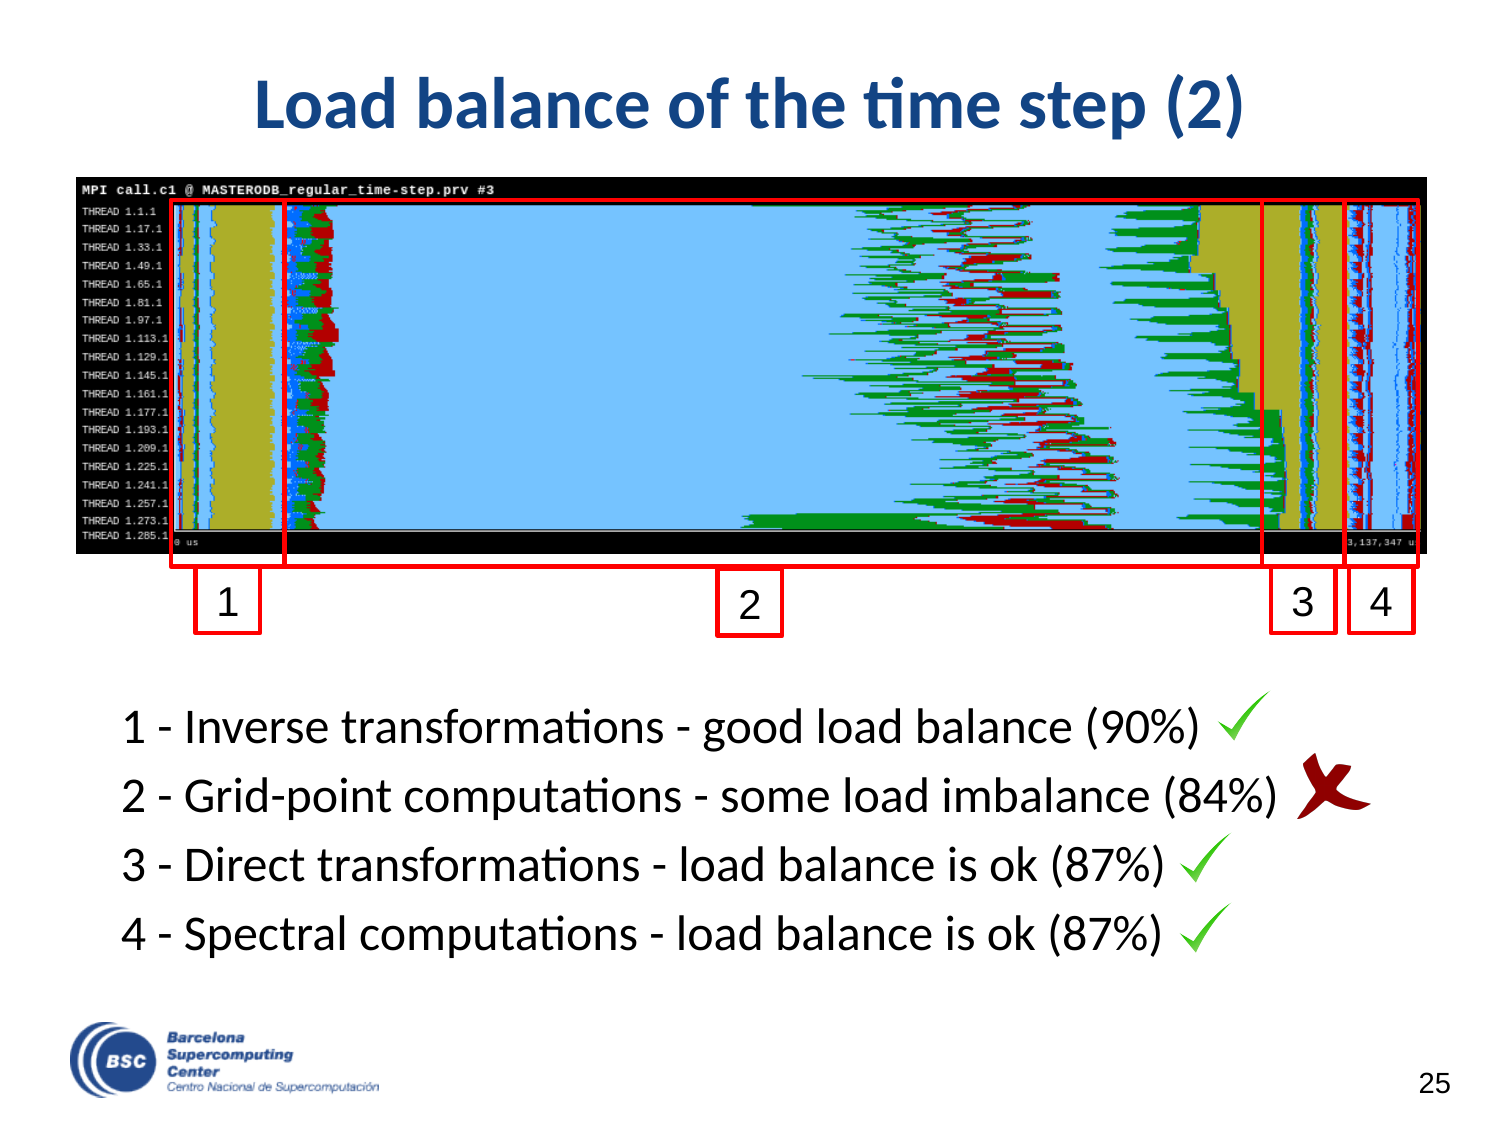

# Load balance of the time step (2)
1
3
4
2
1 - Inverse transformations - good load balance (90%)
2 - Grid-point computations - some load imbalance (84%)
3 - Direct transformations - load balance is ok (87%)
4 - Spectral computations - load balance is ok (87%)